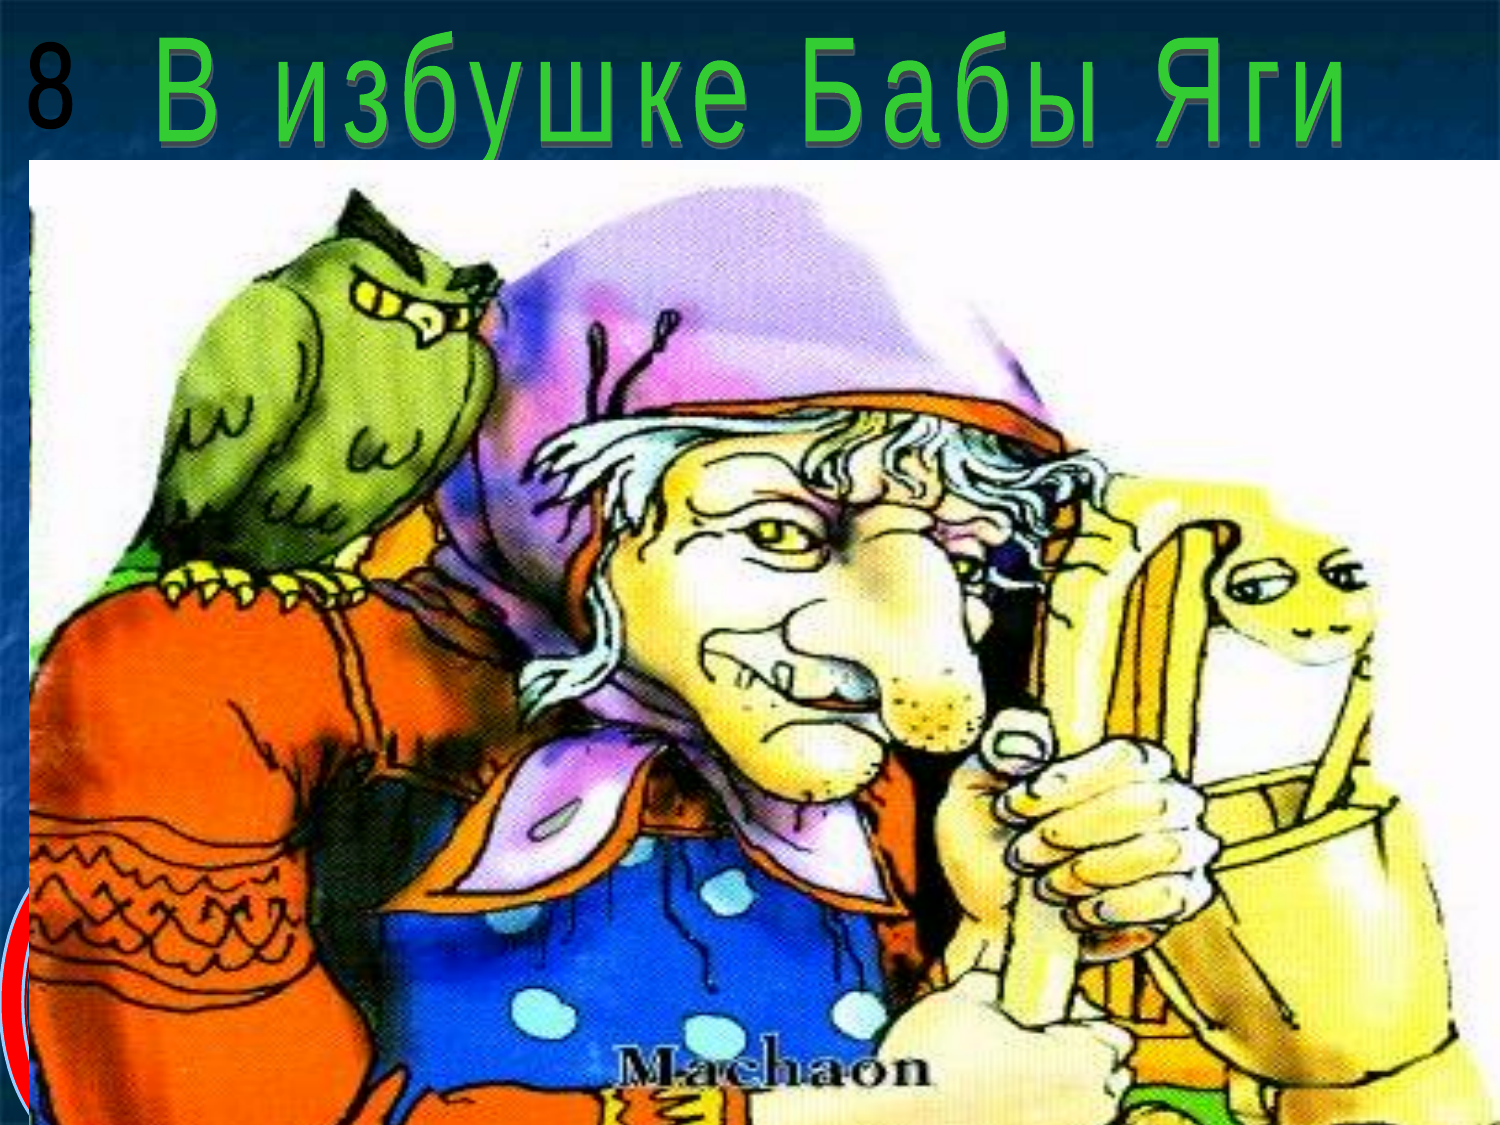

В избушке Бабы Яги
8
(
)
?
50
10
30
30
-
+
=
50
10
30
)
(
-
+
30
=